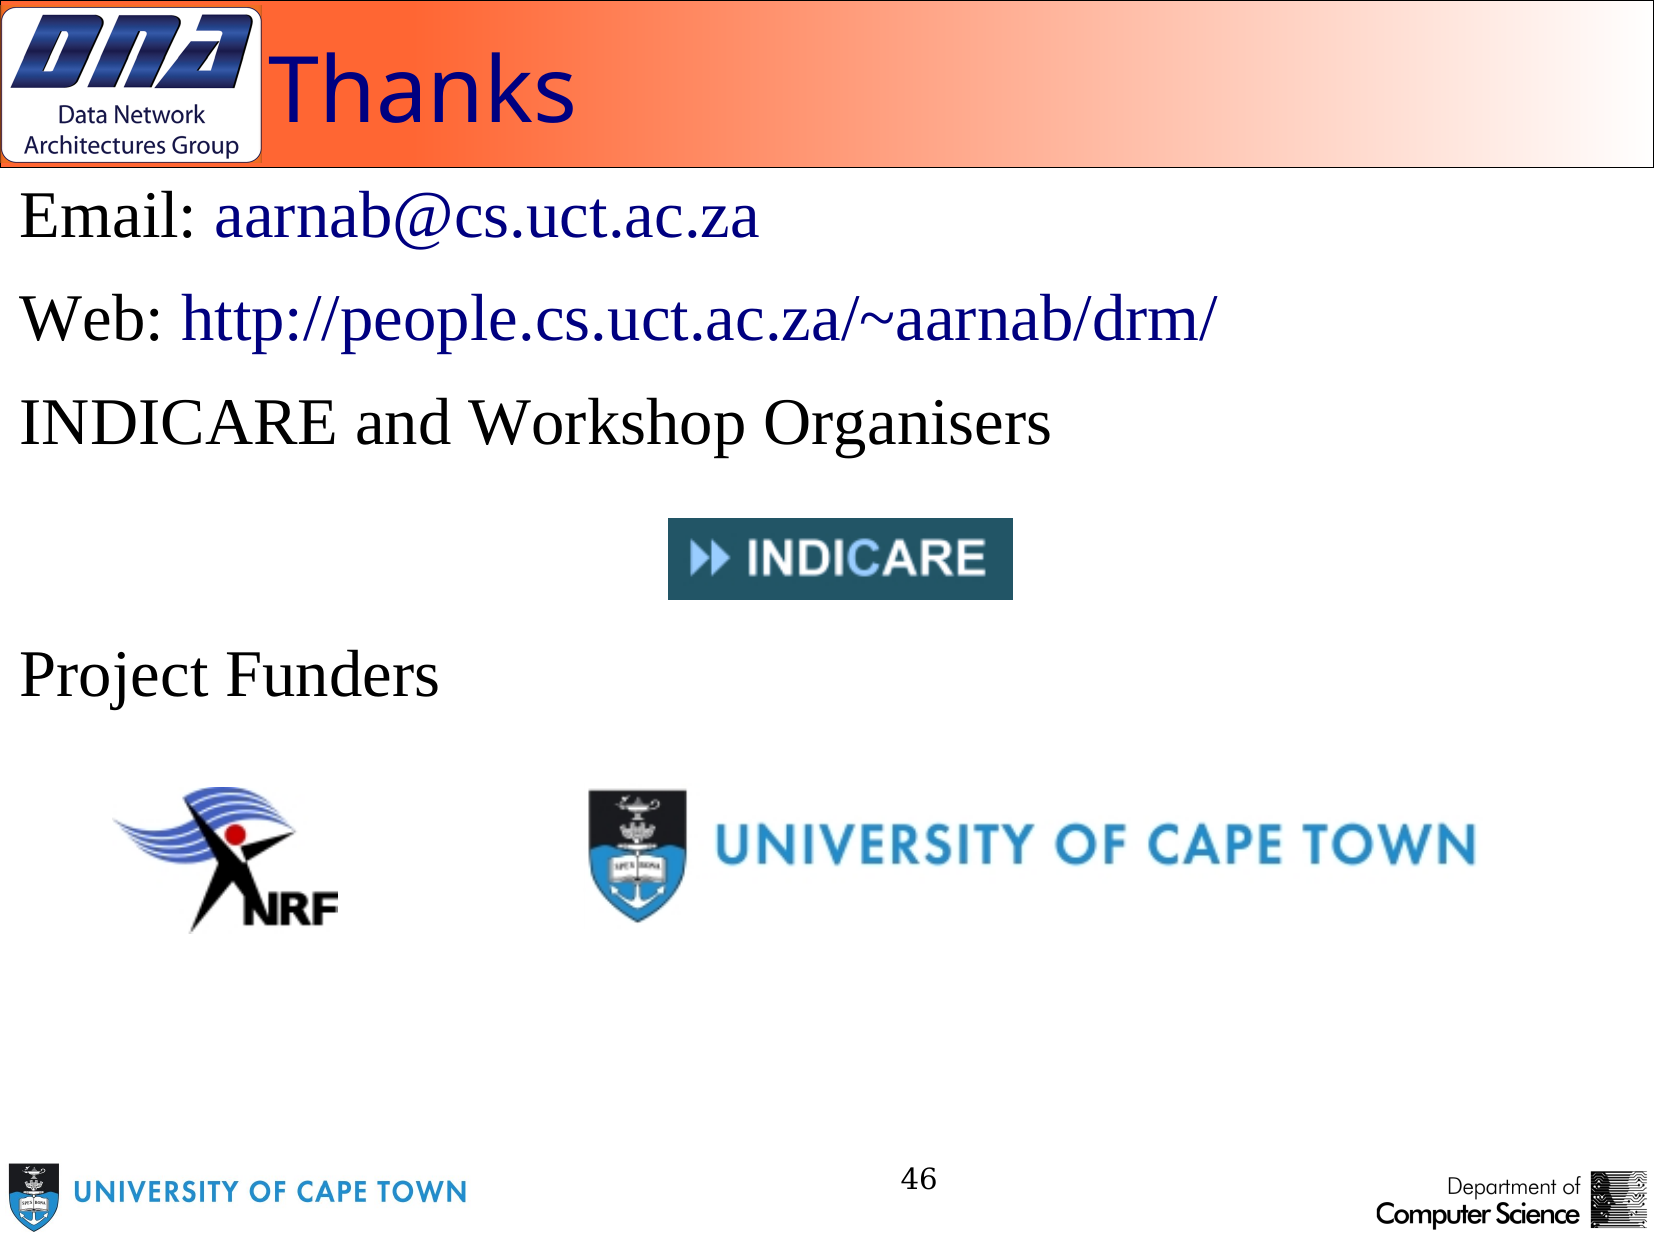

# Thanks
Email: aarnab@cs.uct.ac.za
Web: http://people.cs.uct.ac.za/~aarnab/drm/
INDICARE and Workshop Organisers
Project Funders
46